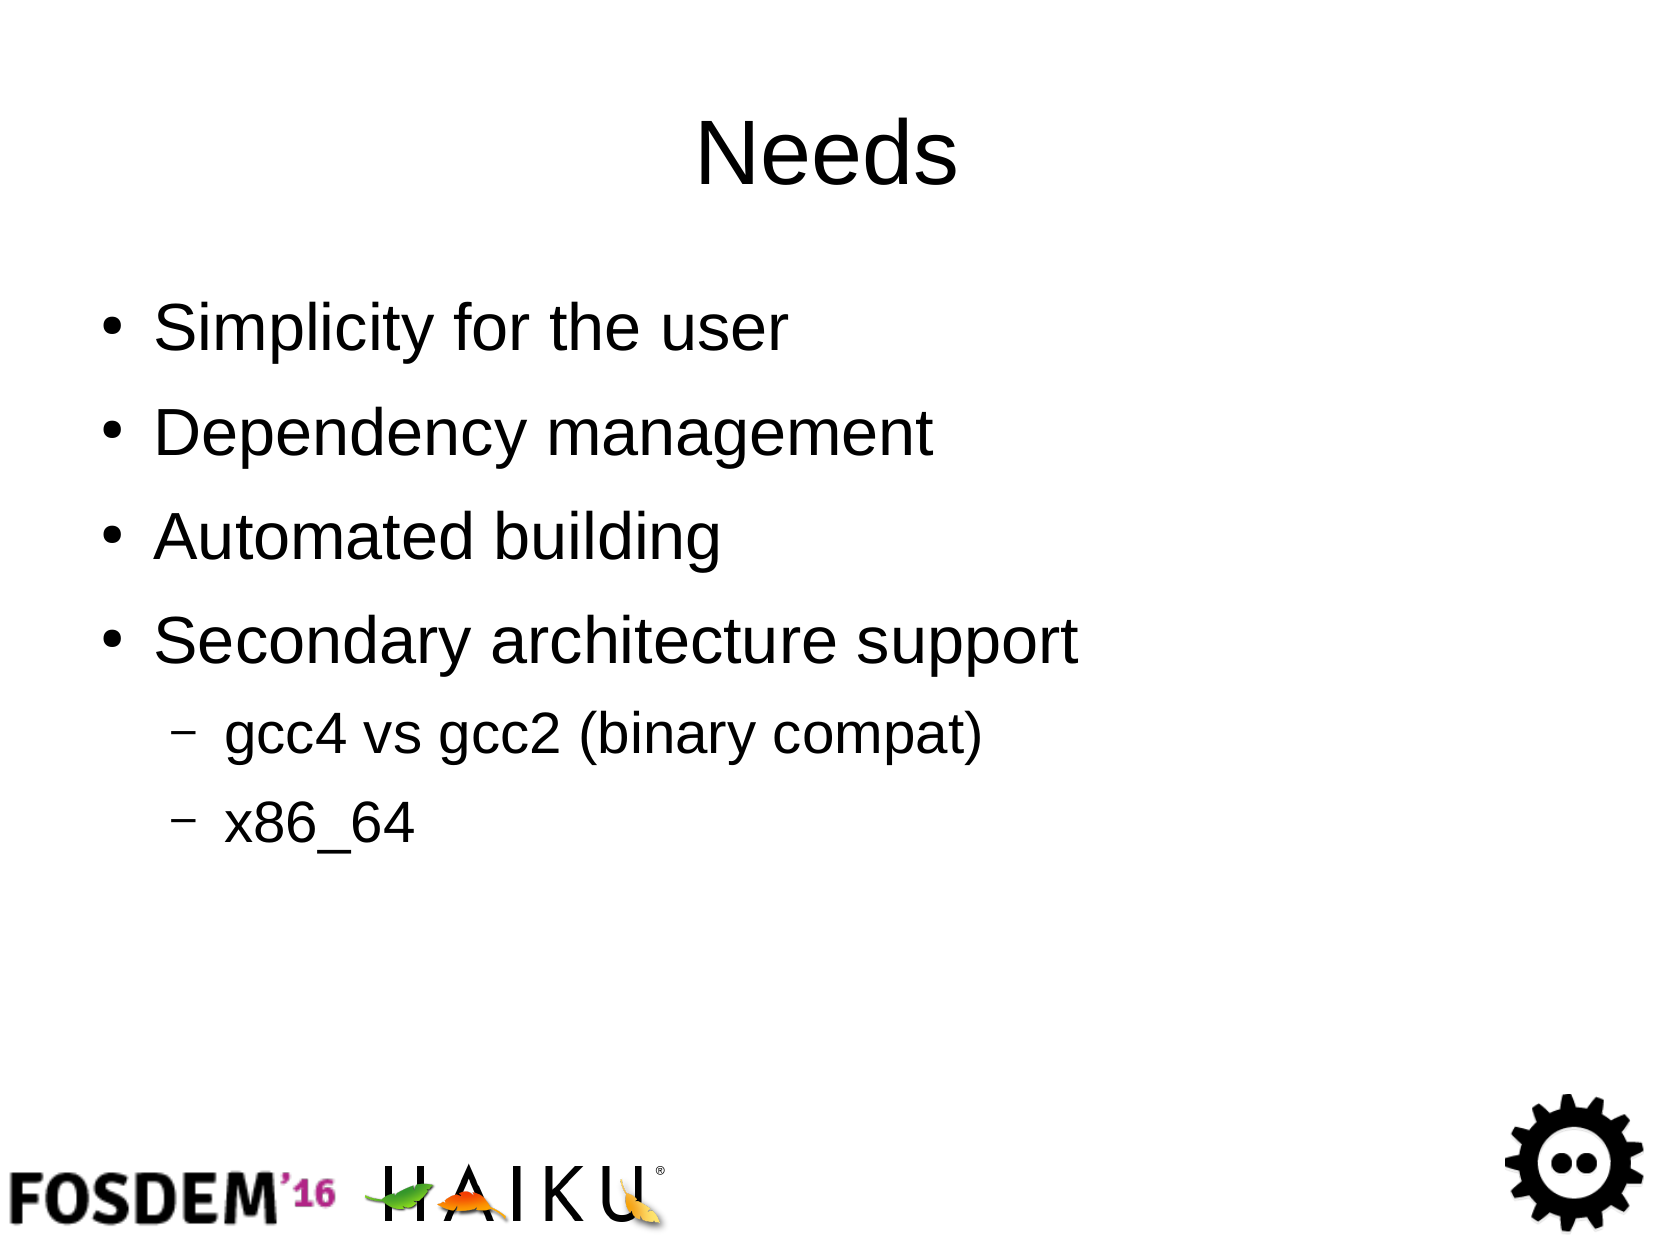

# Needs
Simplicity for the user
Dependency management
Automated building
Secondary architecture support
gcc4 vs gcc2 (binary compat)
x86_64